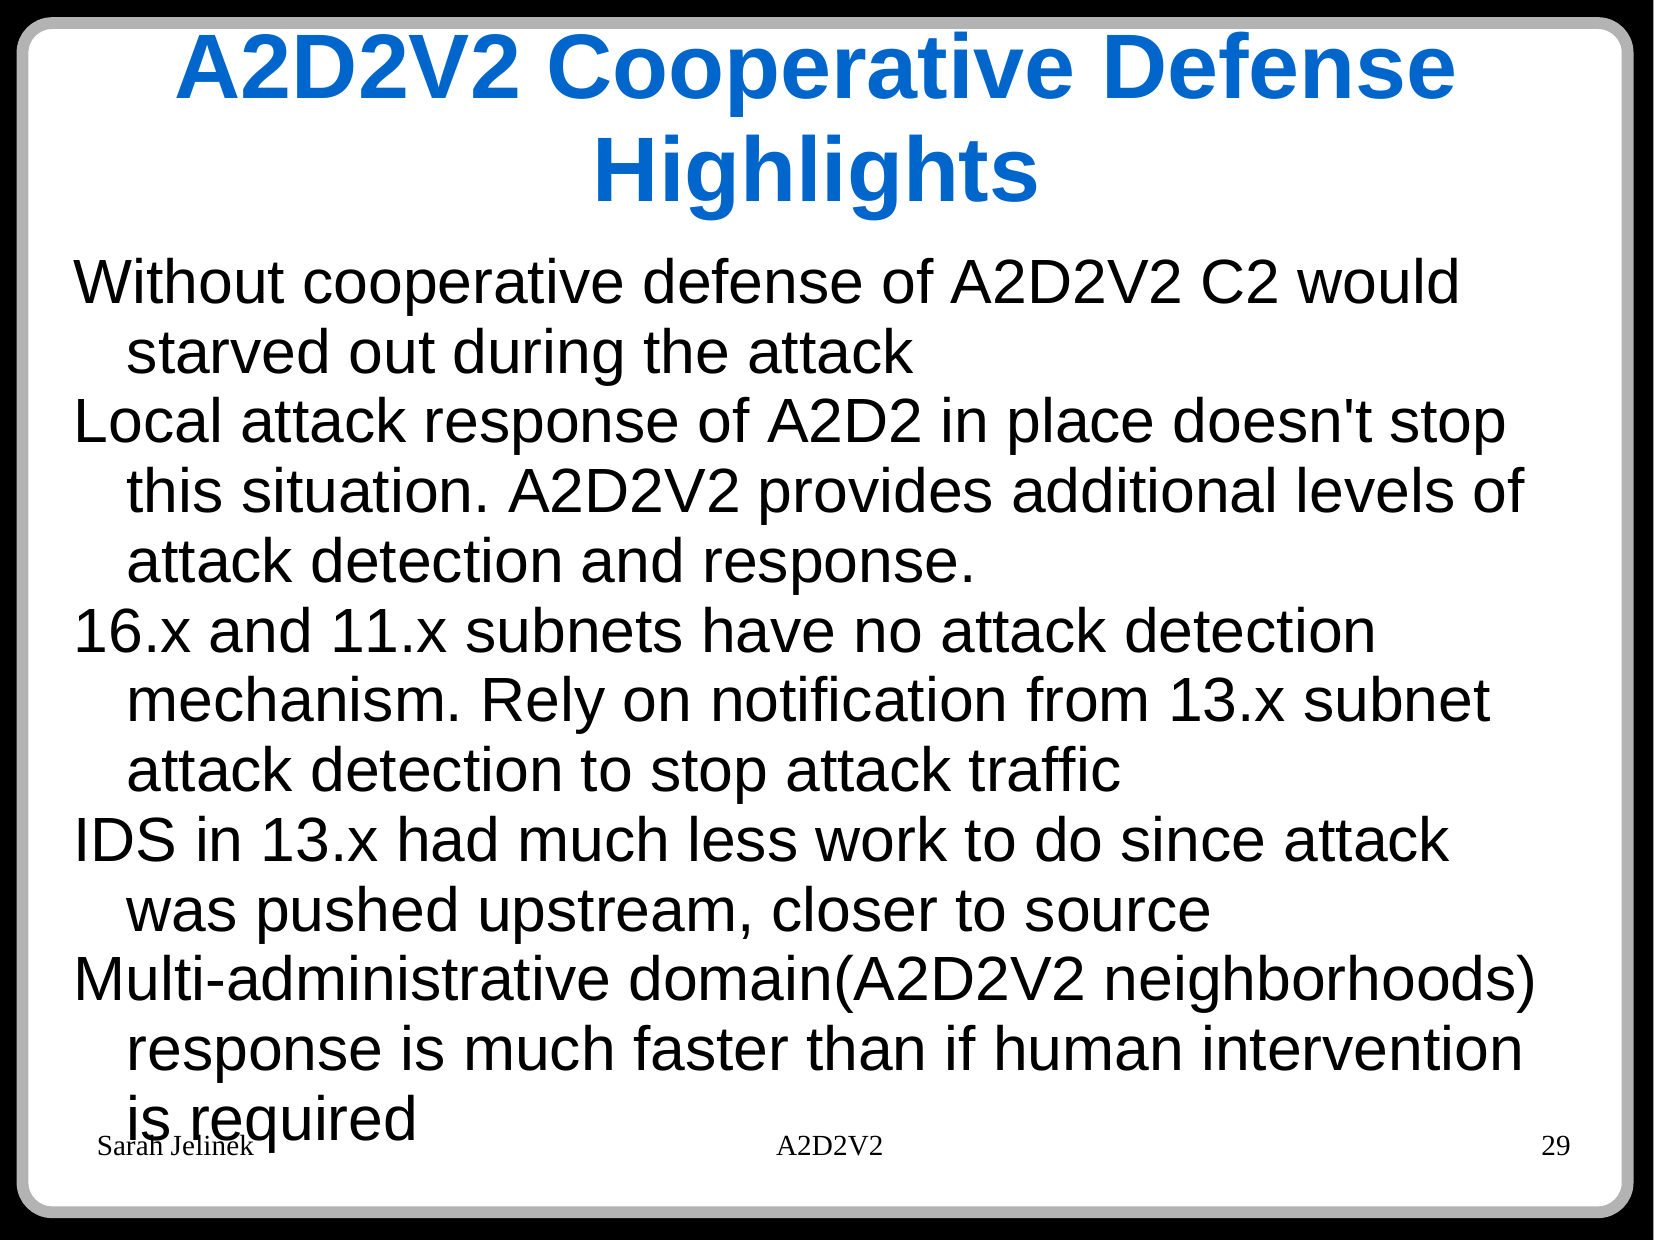

# A2D2V2 Cooperative Defense Highlights
Without cooperative defense of A2D2V2 C2 would starved out during the attack
Local attack response of A2D2 in place doesn't stop this situation. A2D2V2 provides additional levels of attack detection and response.
16.x and 11.x subnets have no attack detection mechanism. Rely on notification from 13.x subnet attack detection to stop attack traffic
IDS in 13.x had much less work to do since attack was pushed upstream, closer to source
Multi-administrative domain(A2D2V2 neighborhoods) response is much faster than if human intervention is required
Sarah Jelinek A2D2V2
29